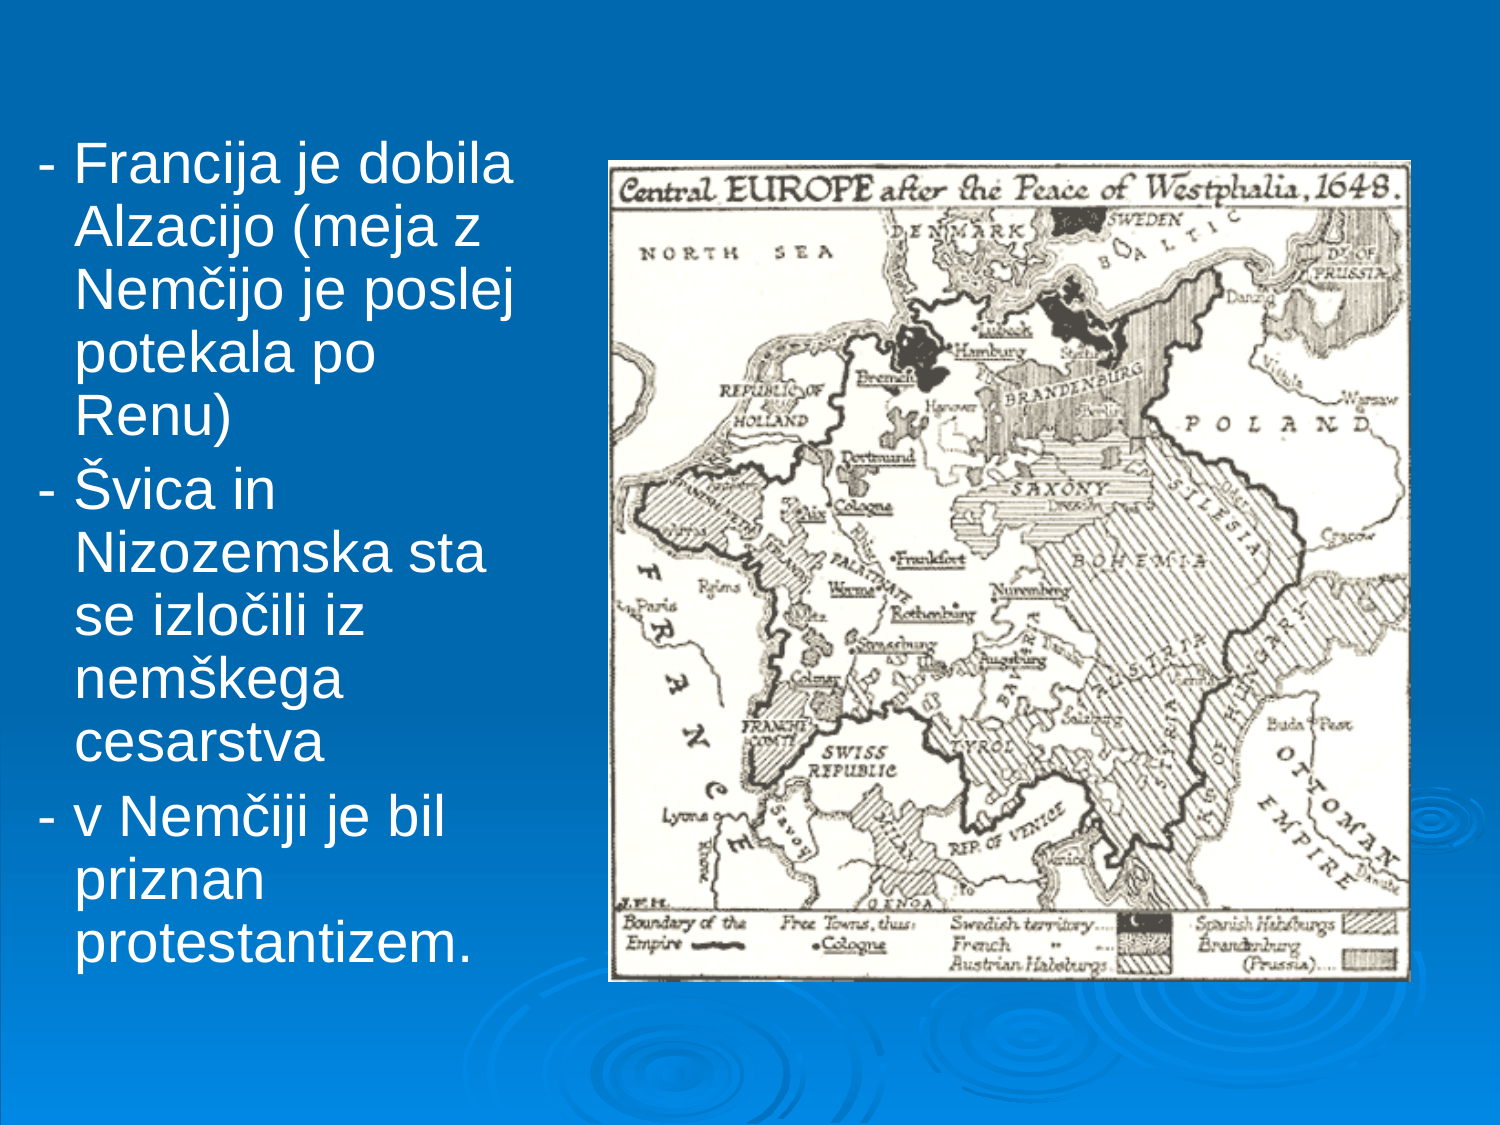

#
- Francija je dobila Alzacijo (meja z Nemčijo je poslej potekala po Renu)
- Švica in Nizozemska sta se izločili iz nemškega cesarstva
- v Nemčiji je bil priznan protestantizem.